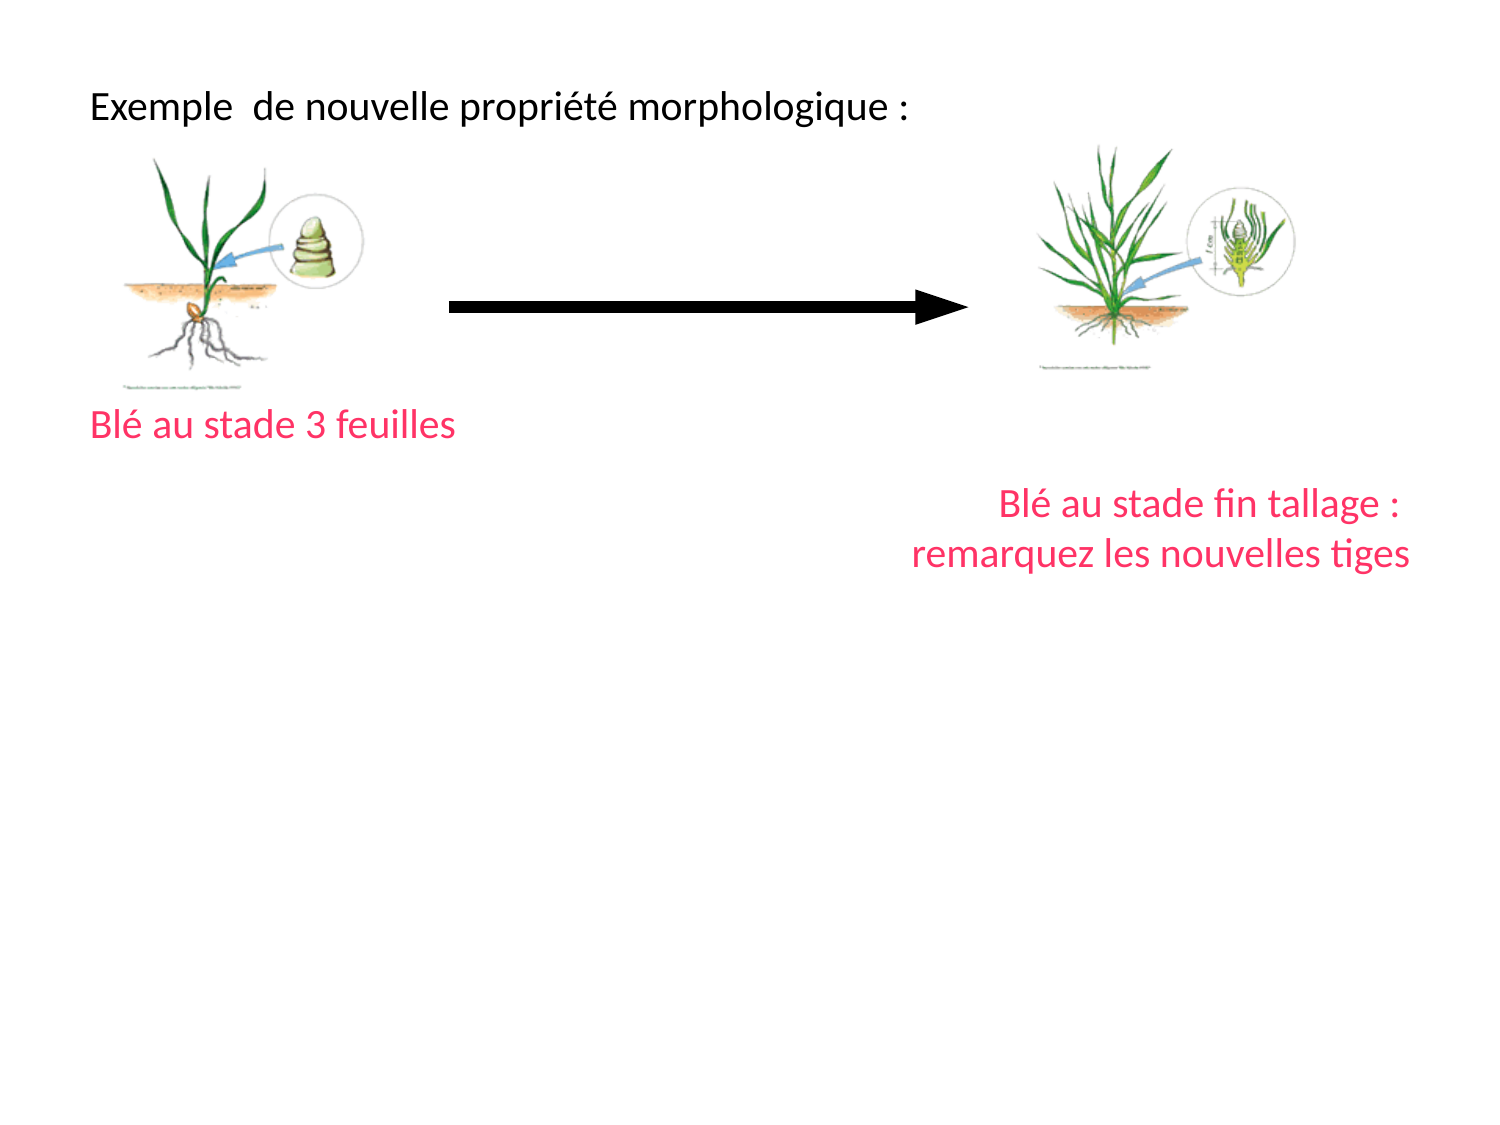

# Exemple de nouvelle propriété morphologique :
Blé au stade 3 feuilles
Blé au stade fin tallage :
remarquez les nouvelles tiges